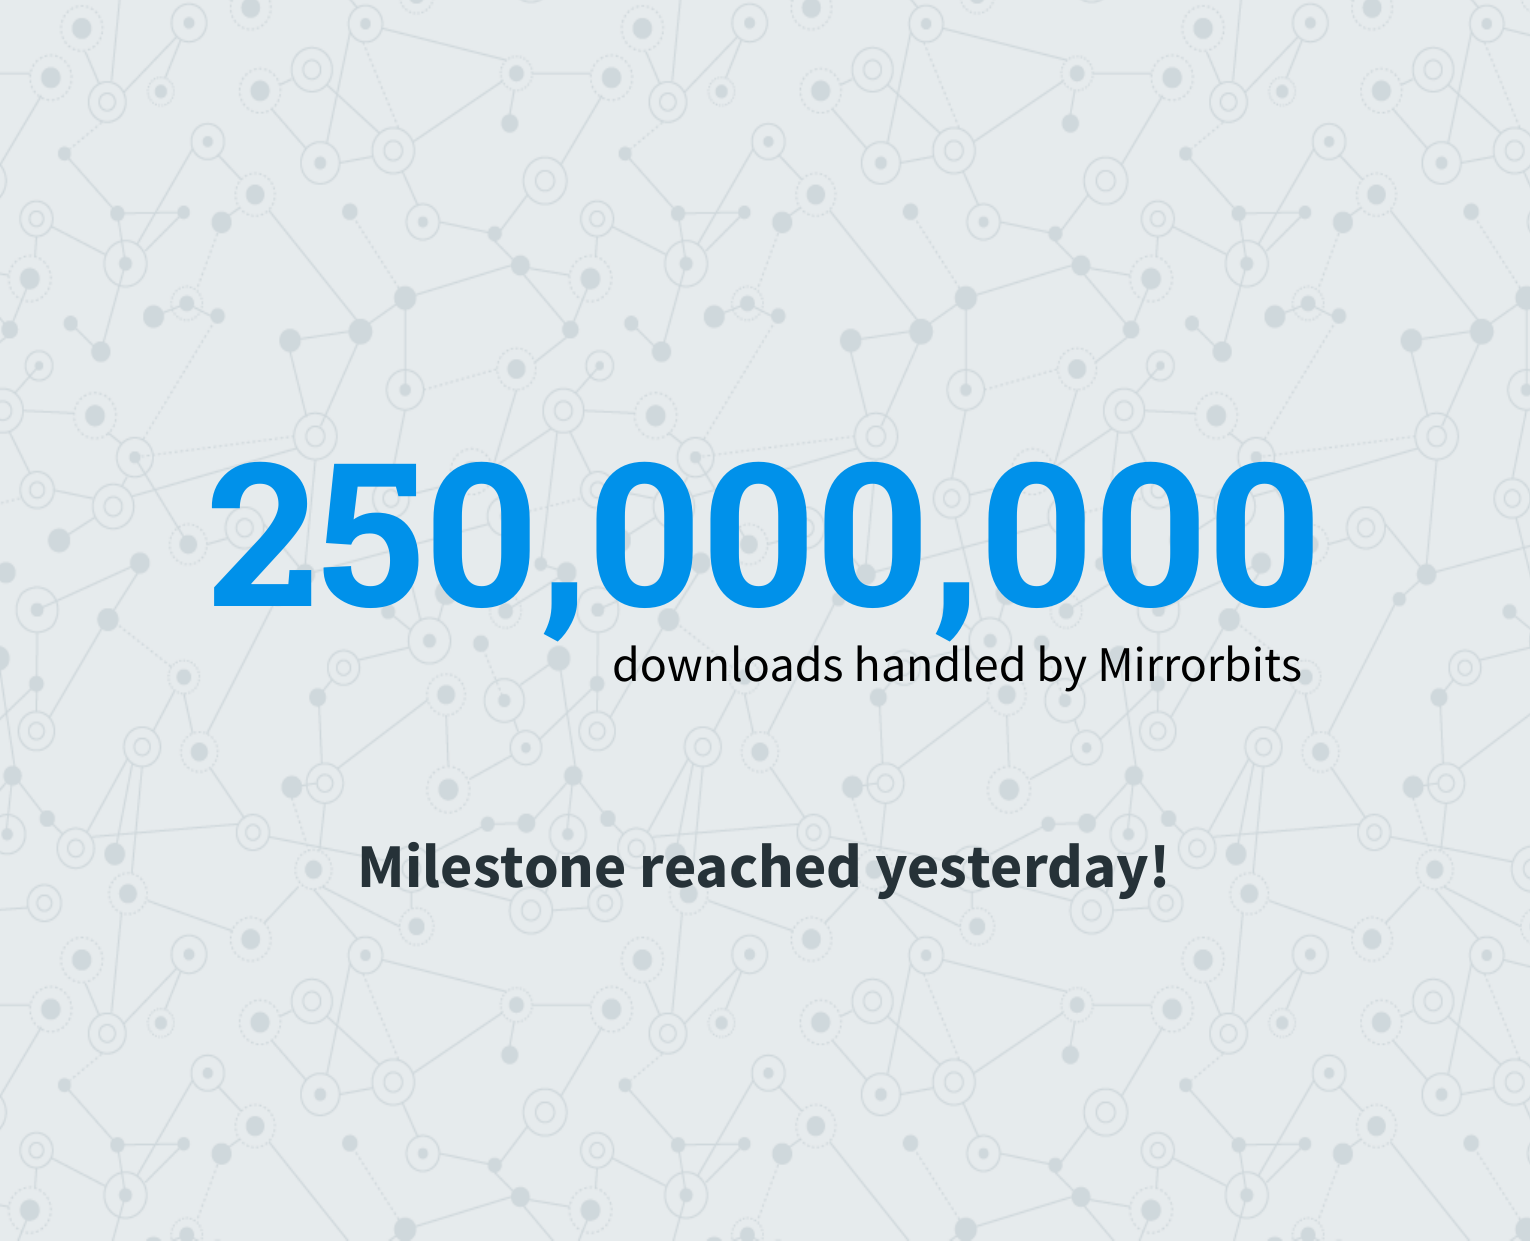

# 250,000,000
downloads handled by Mirrorbits
Milestone reached yesterday!